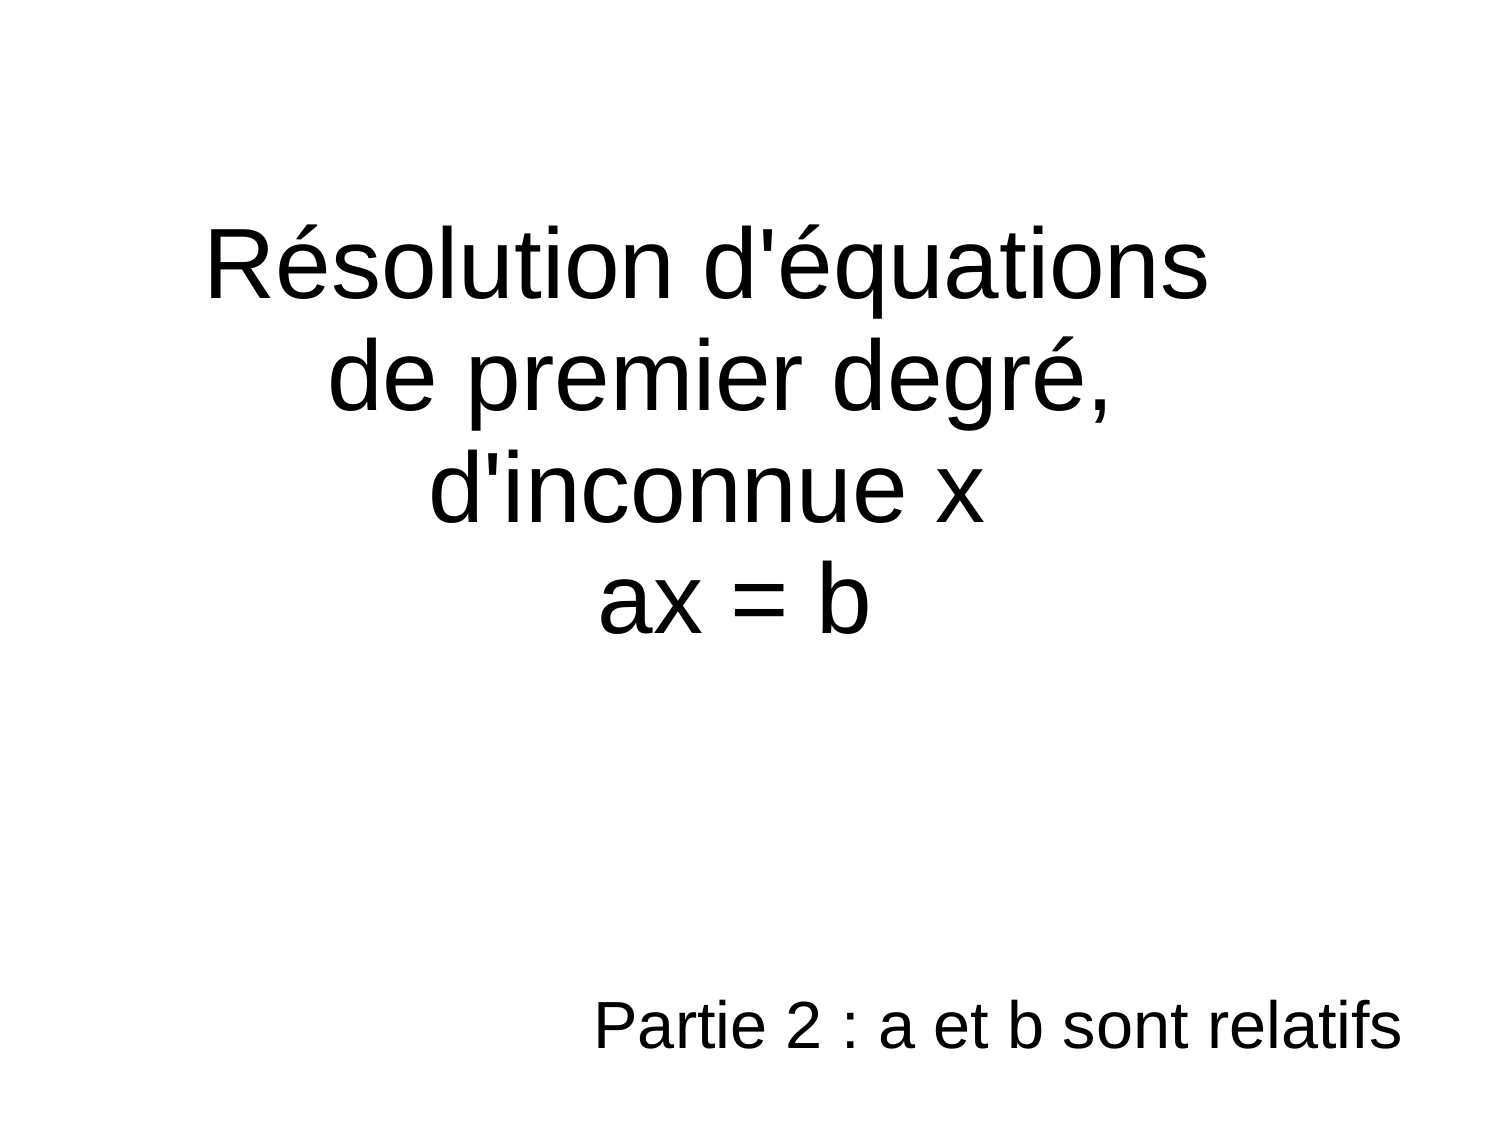

Résolution d'équations
de premier degré, d'inconnue x
 ax = b
Partie 2 : a et b sont relatifs